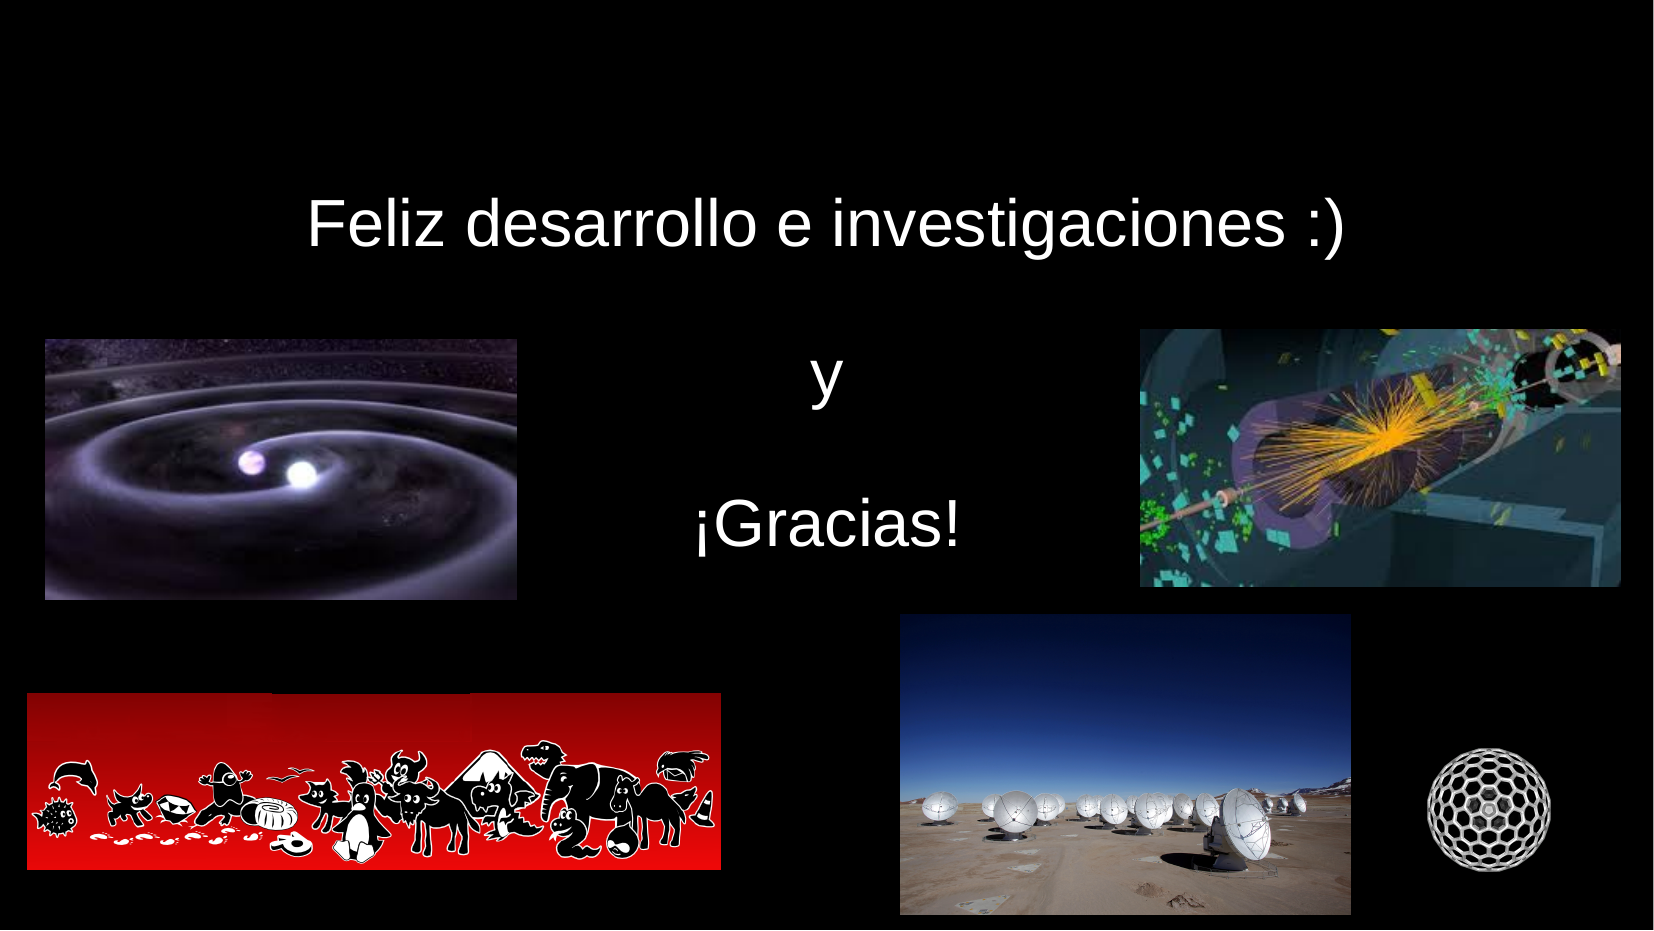

Feliz desarrollo e investigaciones :)
y
¡Gracias!